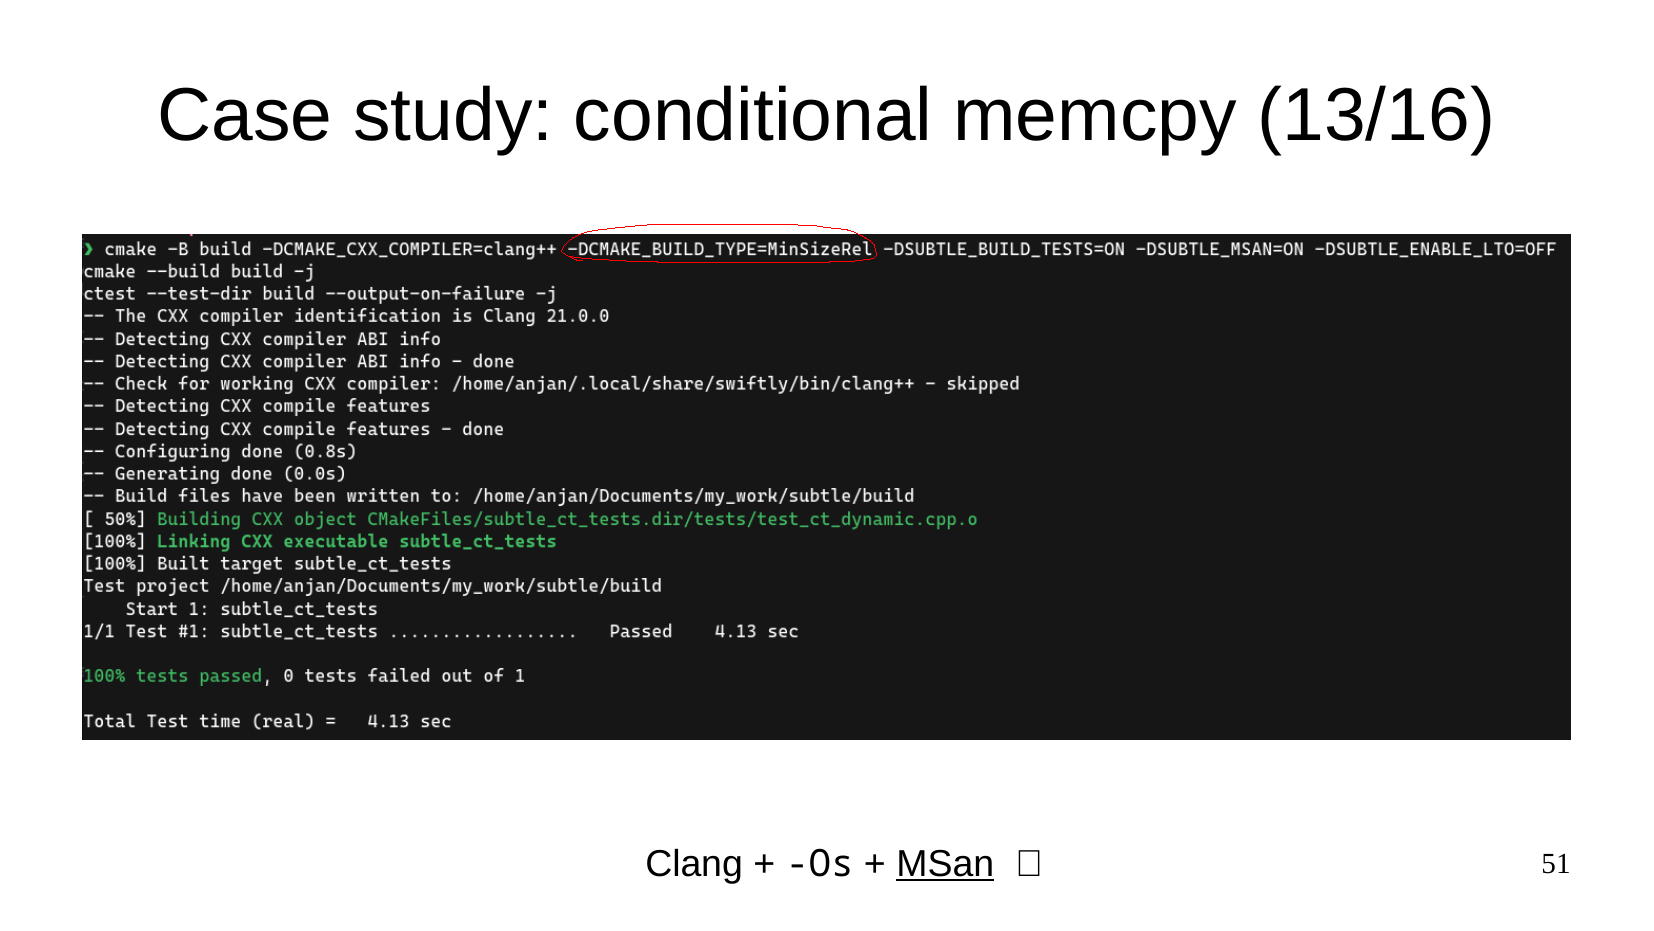

# Case study: conditional memcpy (13/16)
Clang + -Os + MSan ❌
51